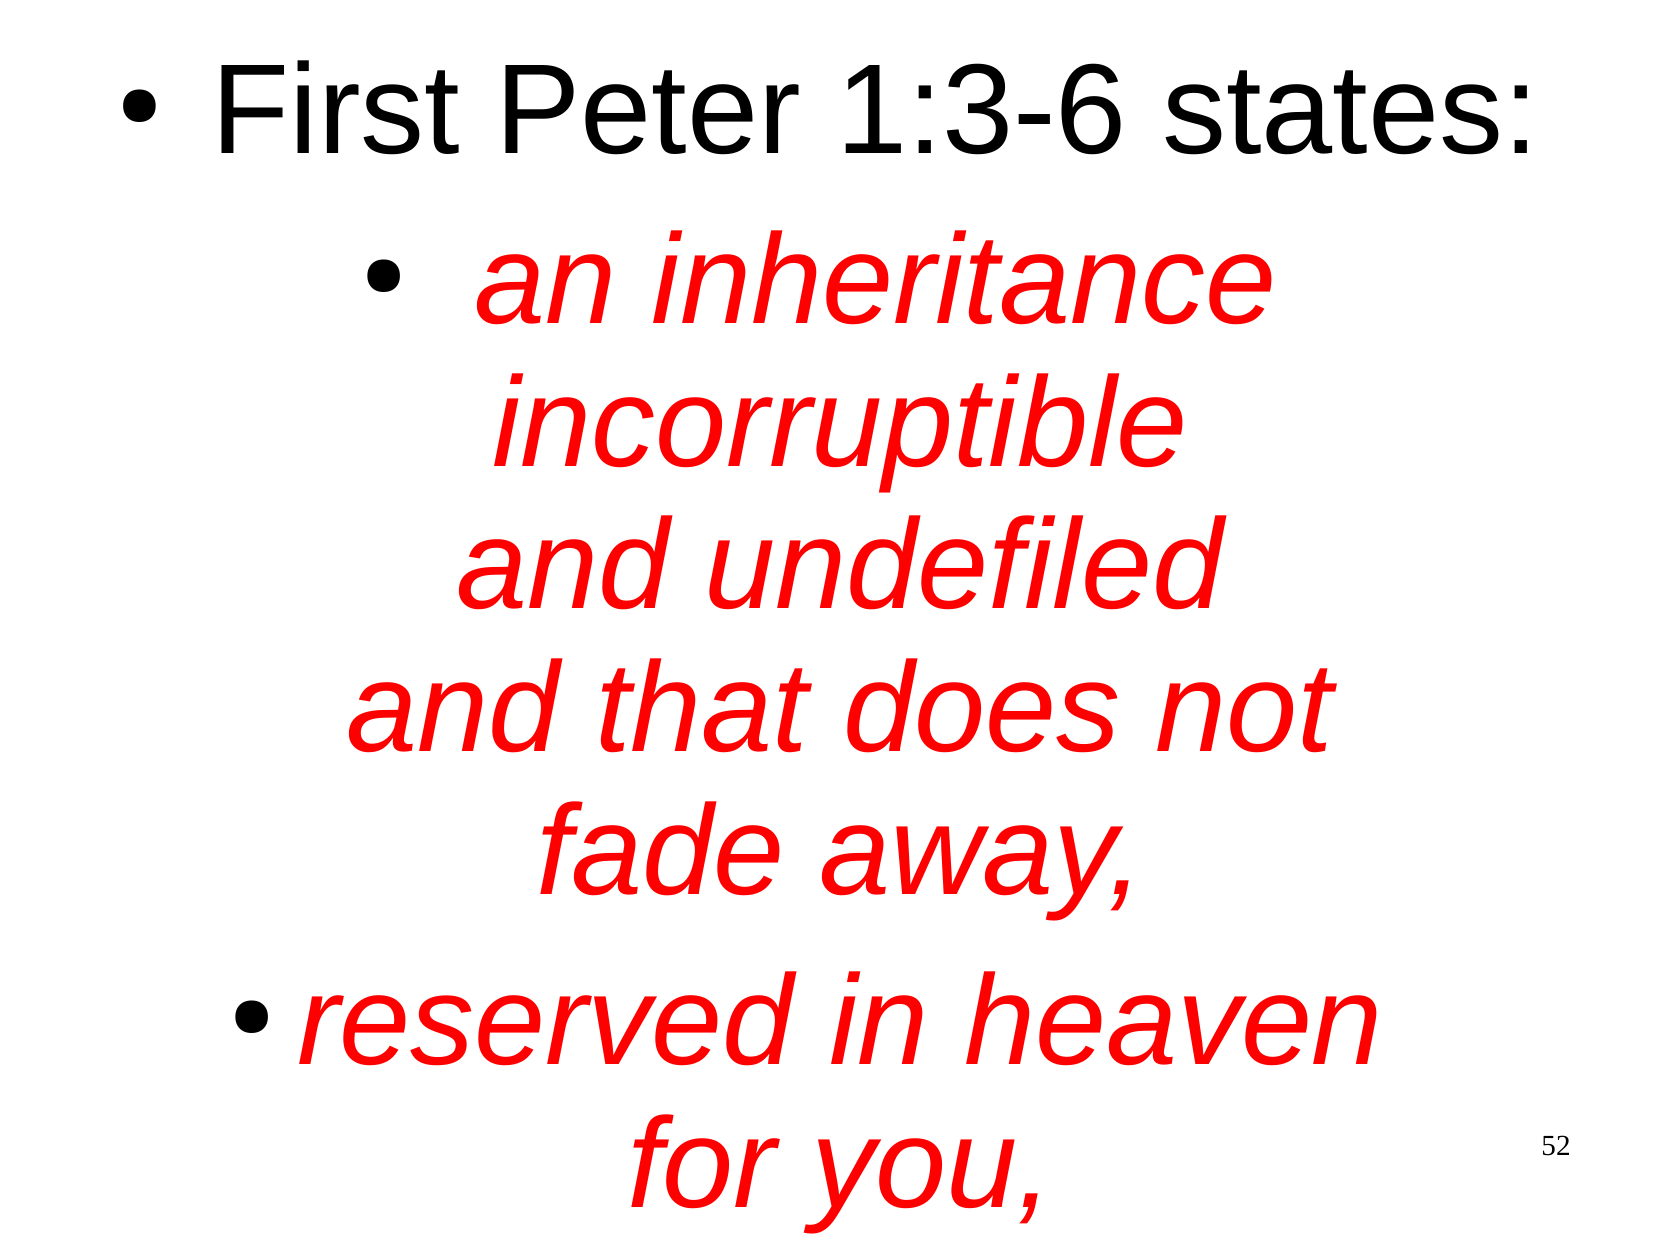

# First Peter 1:3-6 states:
 an inheritance incorruptible
and undefiled
and that does not
fade away,
reserved in heaven
for you,
52